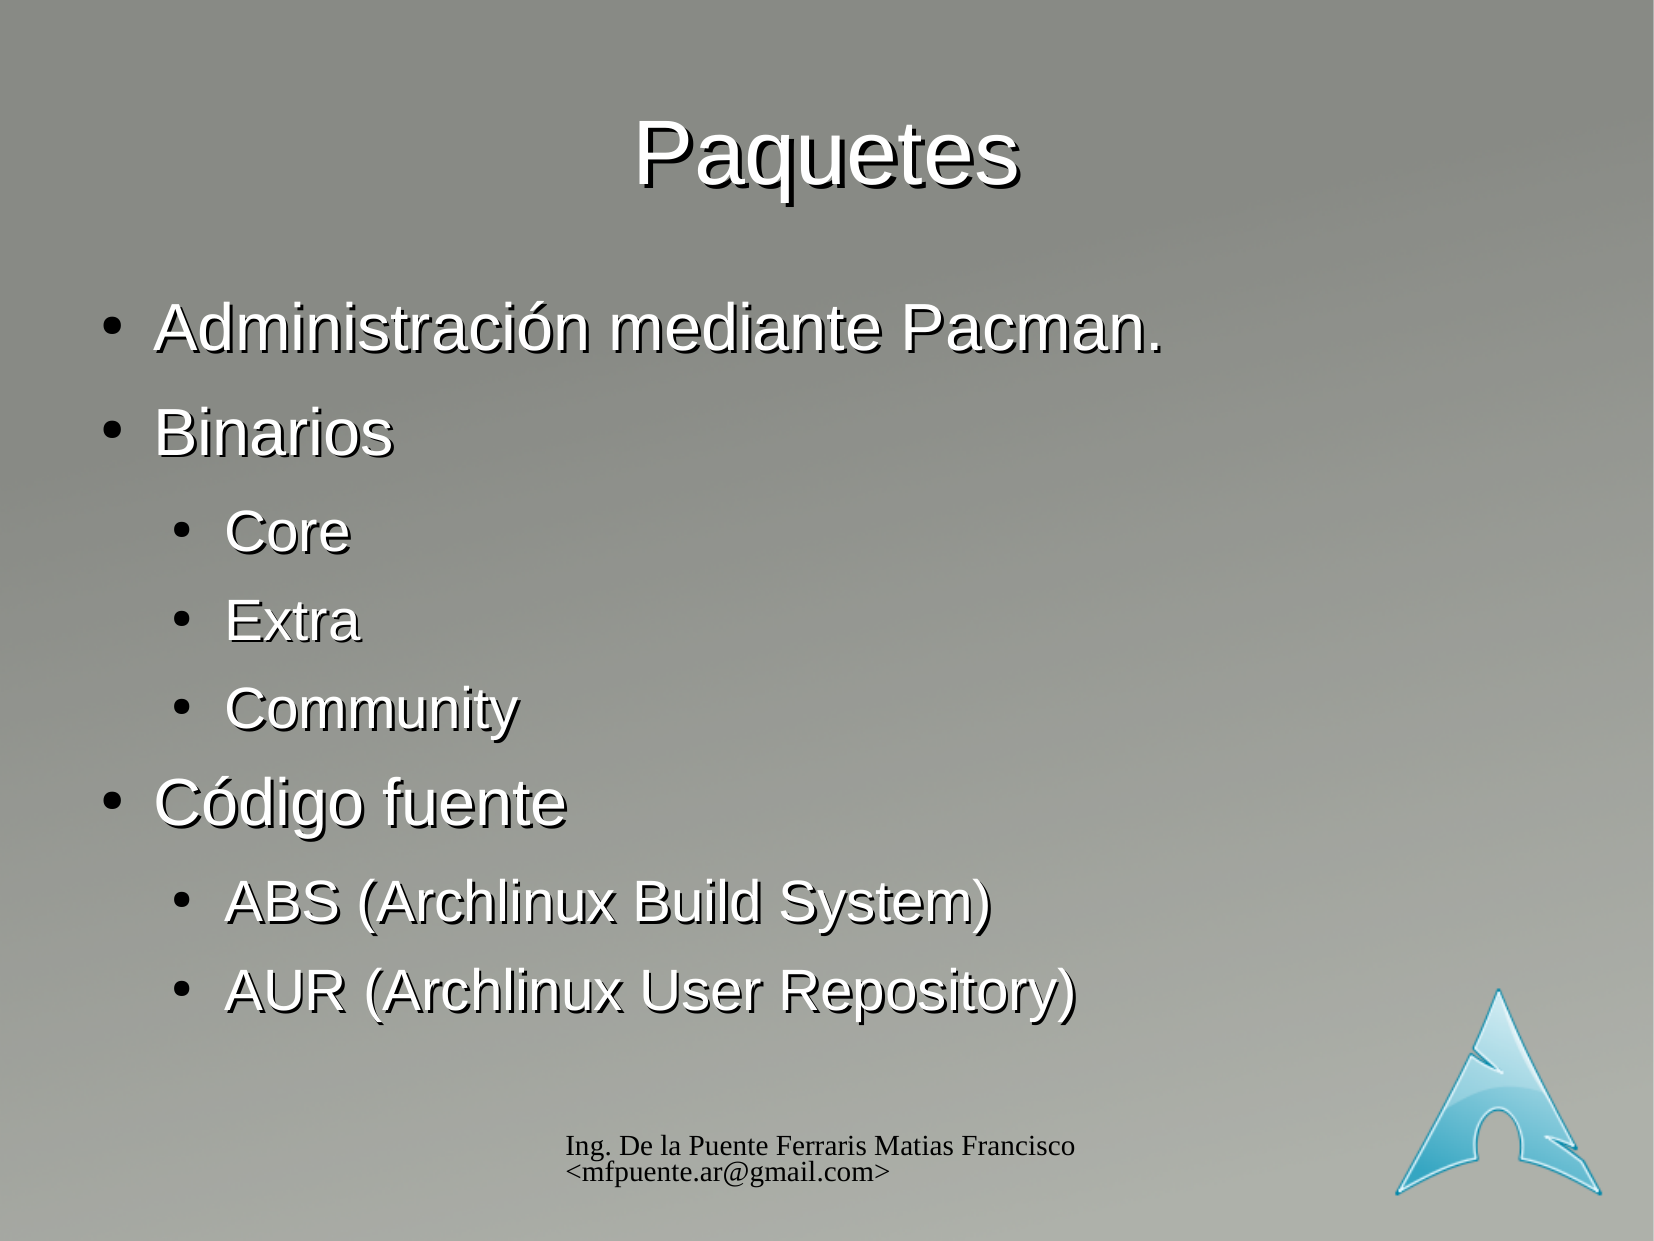

# Paquetes
Administración mediante Pacman.
Binarios
Core
Extra
Community
Código fuente
ABS (Archlinux Build System)
AUR (Archlinux User Repository)
Ing. De la Puente Ferraris Matias Francisco <mfpuente.ar@gmail.com>